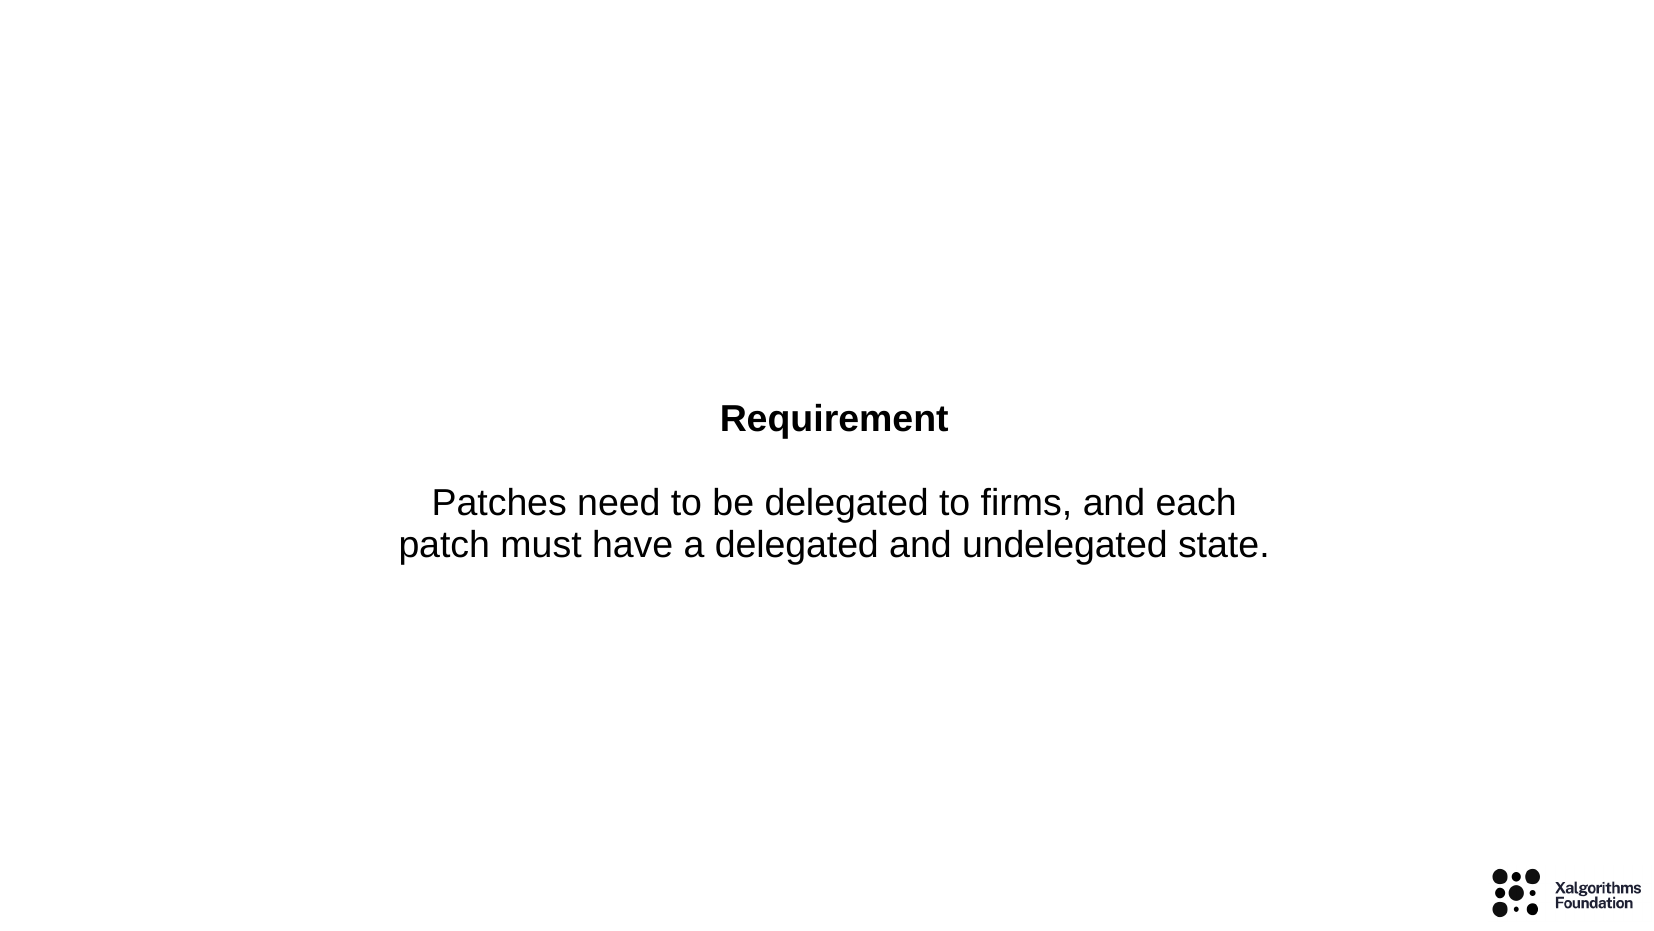

Requirement
Patches need to be delegated to firms, and each
patch must have a delegated and undelegated state.